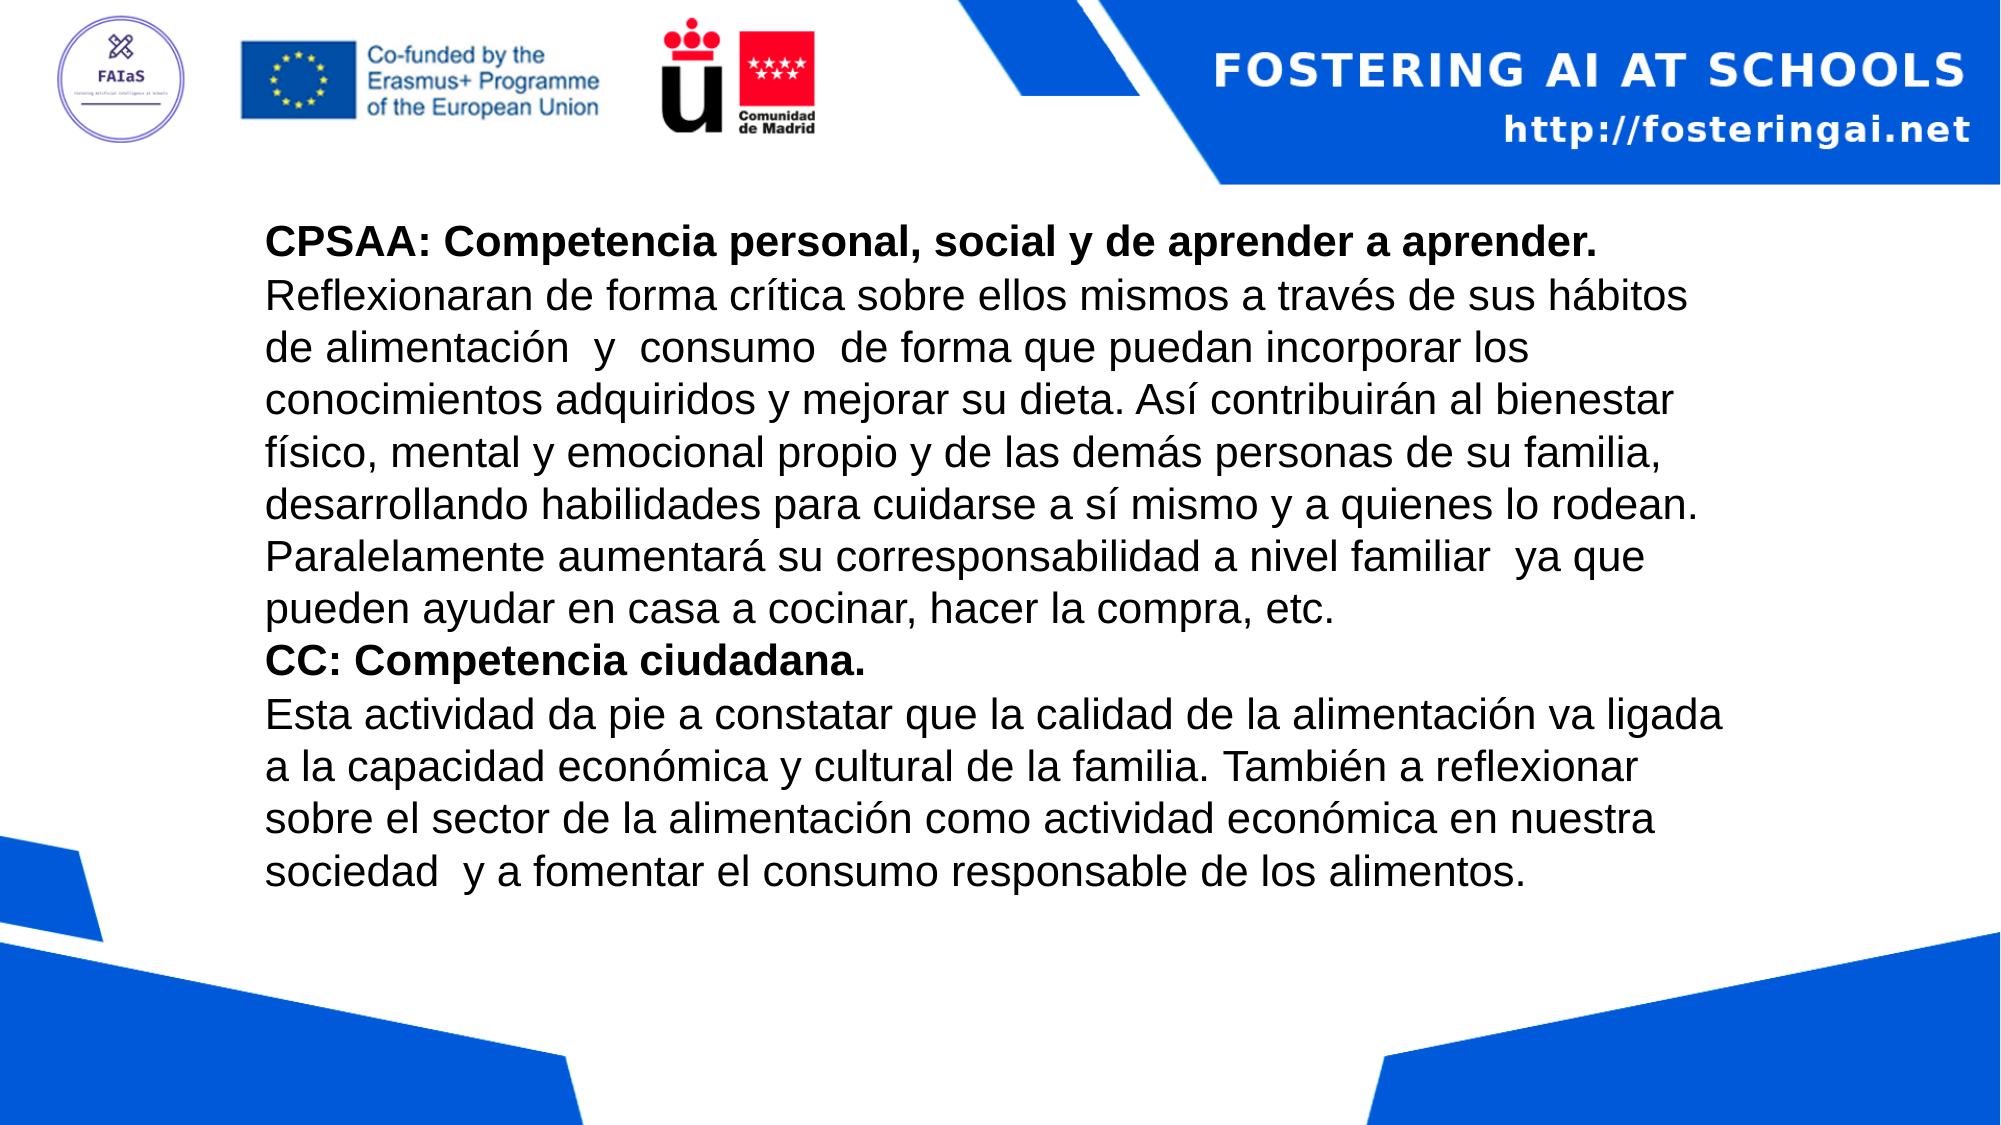

# CPSAA: Competencia personal, social y de aprender a aprender.
Reflexionaran de forma crítica sobre ellos mismos a través de sus hábitos de alimentación y consumo de forma que puedan incorporar los conocimientos adquiridos y mejorar su dieta. Así contribuirán al bienestar físico, mental y emocional propio y de las demás personas de su familia, desarrollando habilidades para cuidarse a sí mismo y a quienes lo rodean. Paralelamente aumentará su corresponsabilidad a nivel familiar ya que pueden ayudar en casa a cocinar, hacer la compra, etc.
CC: Competencia ciudadana.
Esta actividad da pie a constatar que la calidad de la alimentación va ligada a la capacidad económica y cultural de la familia. También a reflexionar sobre el sector de la alimentación como actividad económica en nuestra sociedad y a fomentar el consumo responsable de los alimentos.